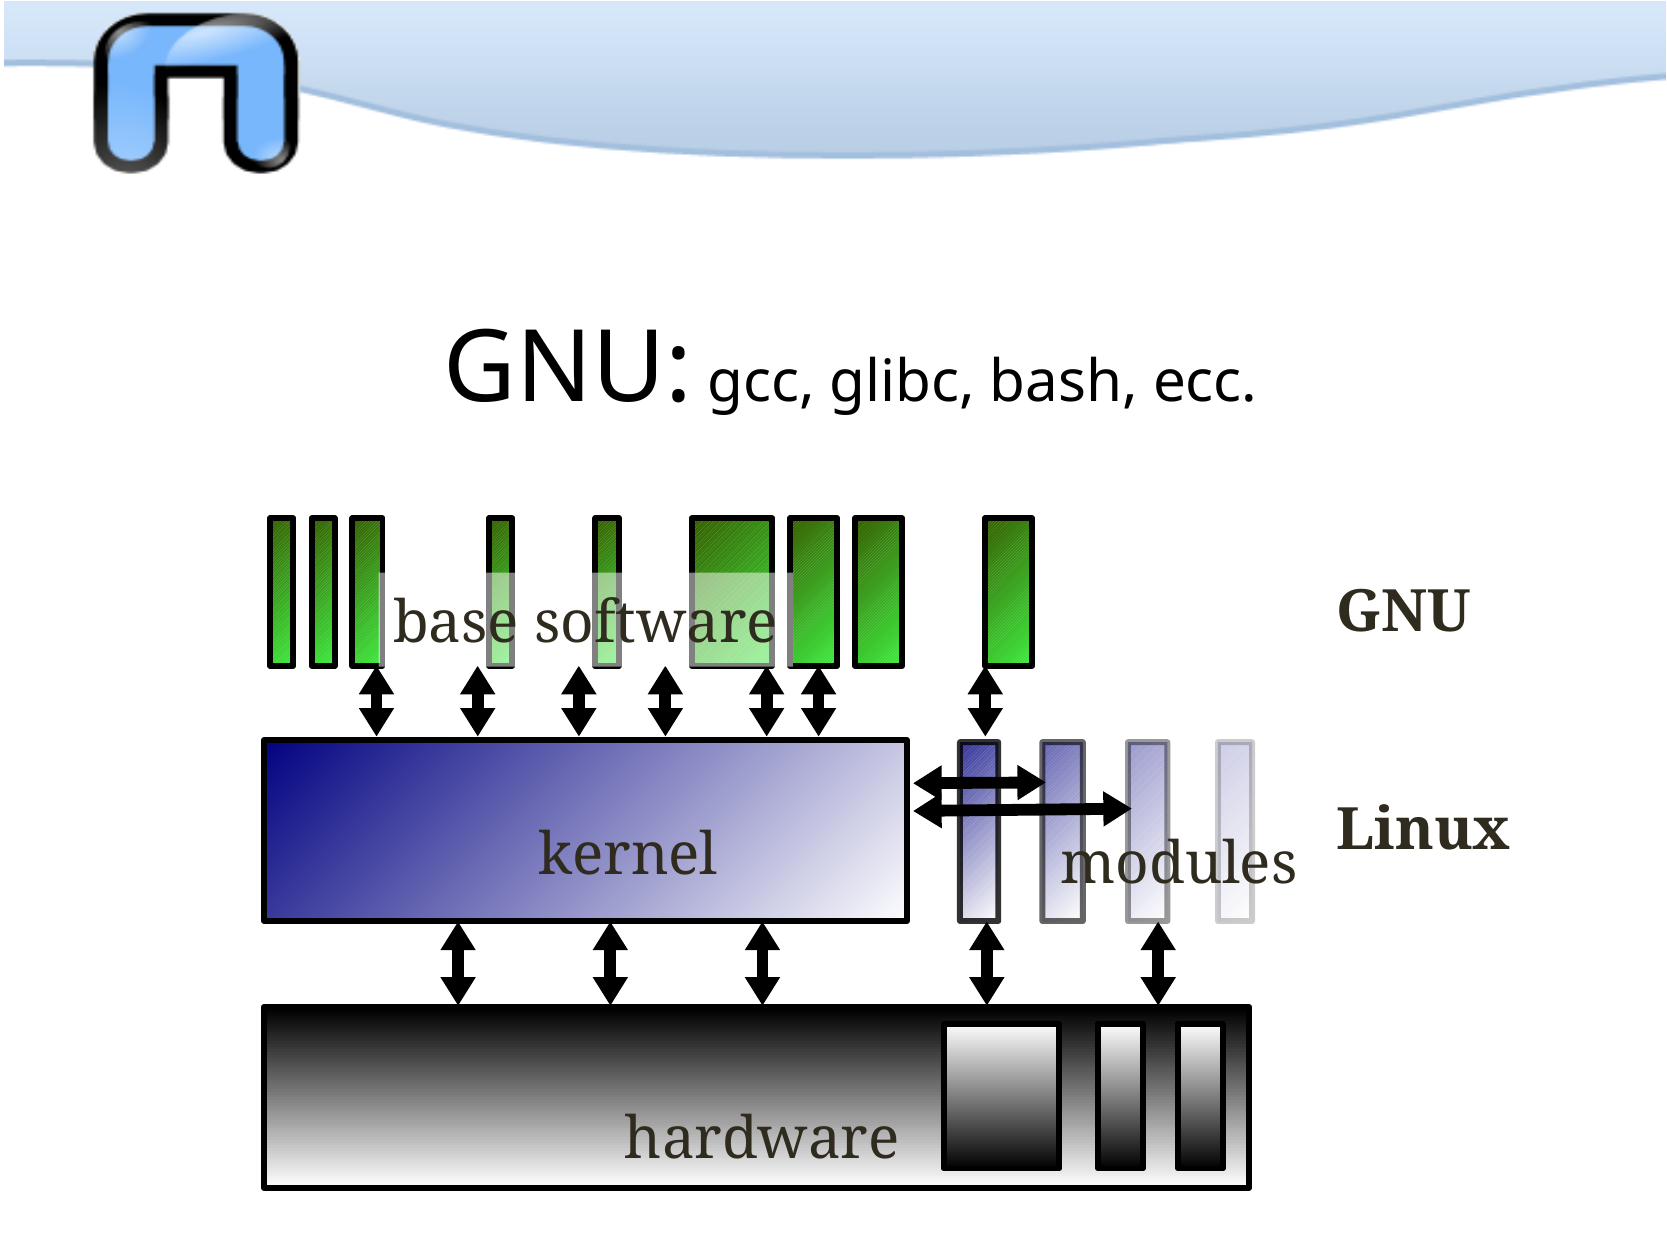

# GNU: gcc, glibc, bash, ecc.
GNU
base software
Linux
kernel
modules
hardware